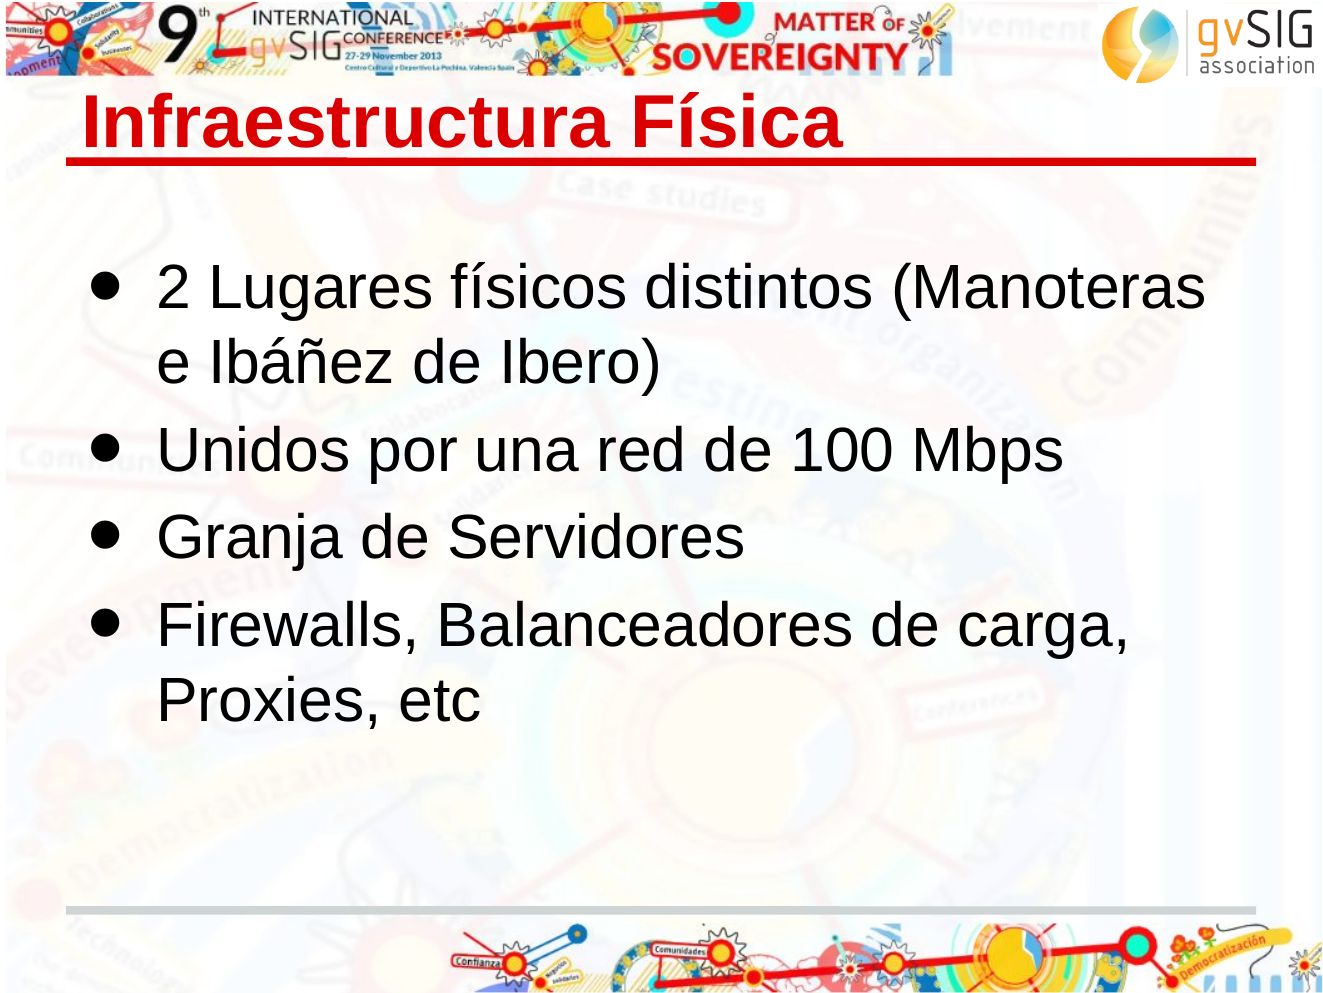

# Infraestructura Física
2 Lugares físicos distintos (Manoteras e Ibáñez de Ibero)
Unidos por una red de 100 Mbps
Granja de Servidores
Firewalls, Balanceadores de carga, Proxies, etc